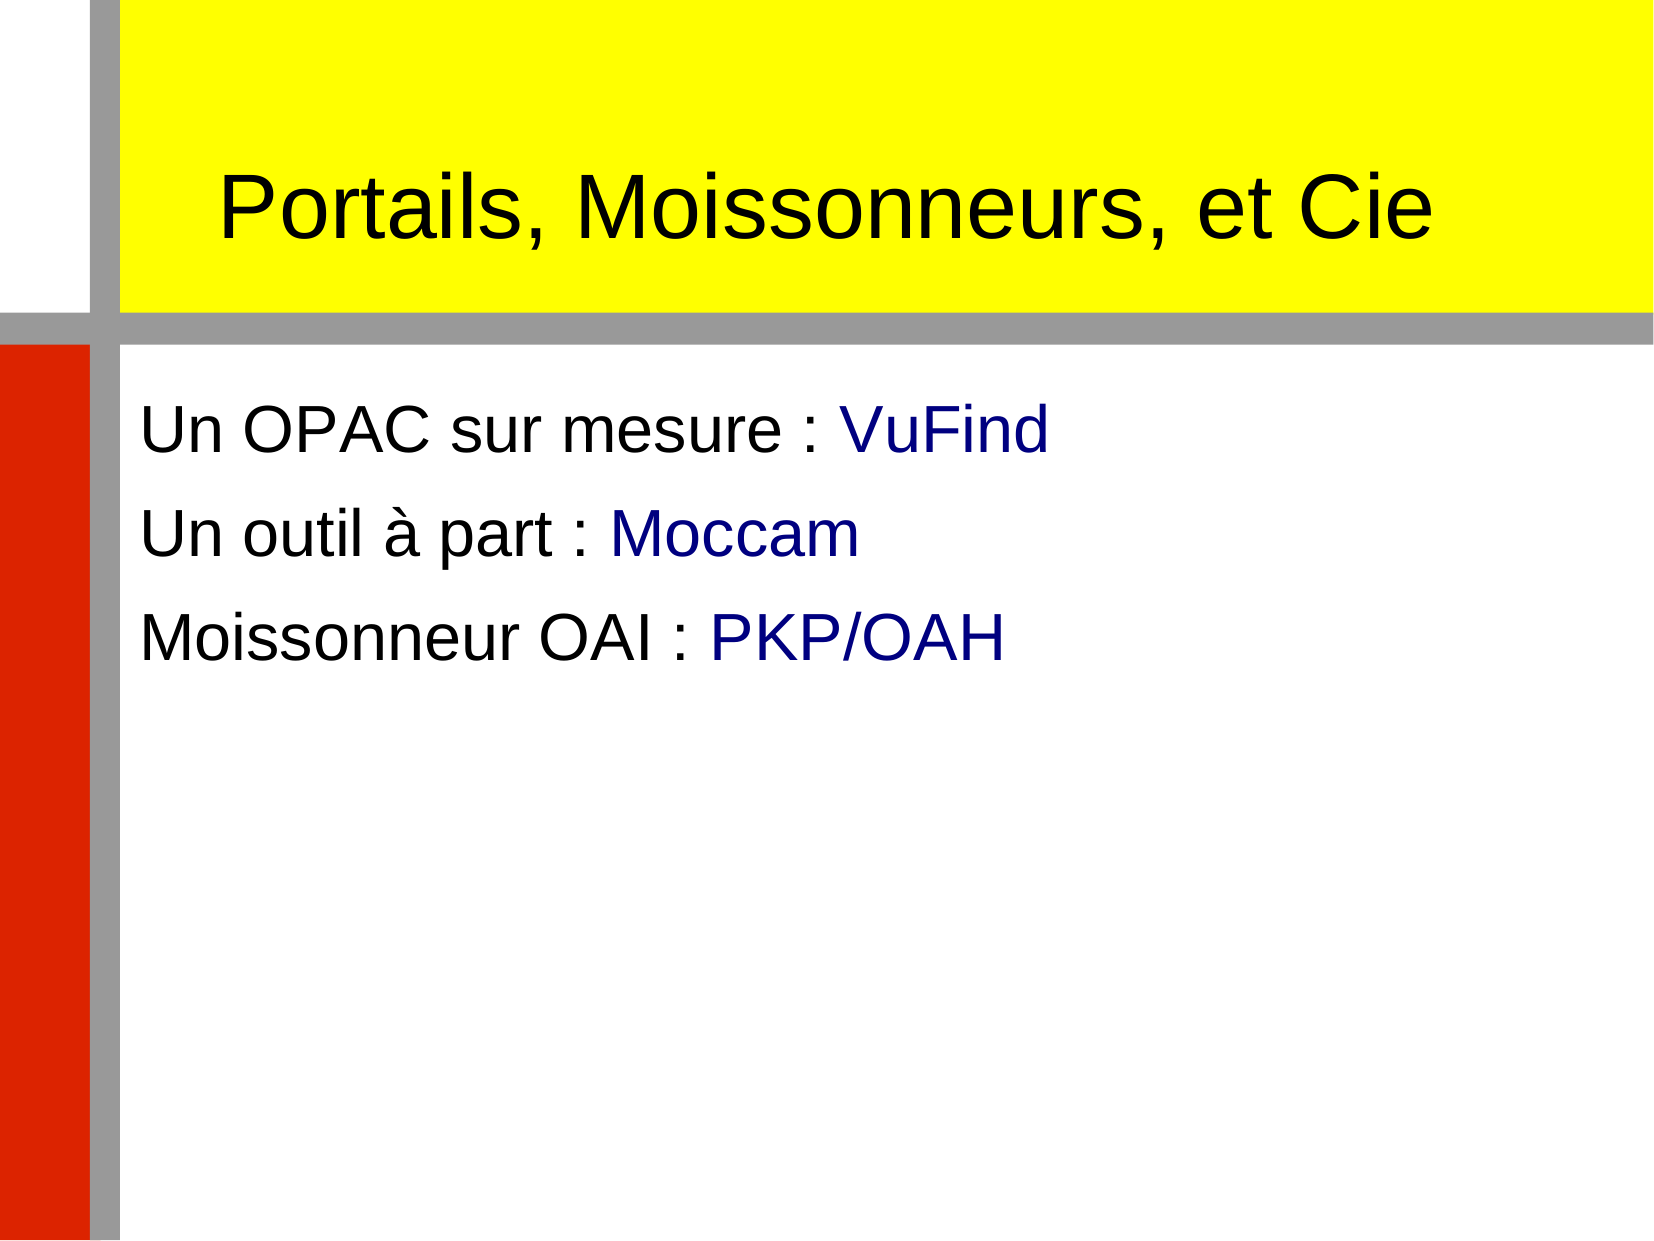

# Portails, Moissonneurs, et Cie
Un OPAC sur mesure : VuFind
Un outil à part : Moccam
Moissonneur OAI : PKP/OAH